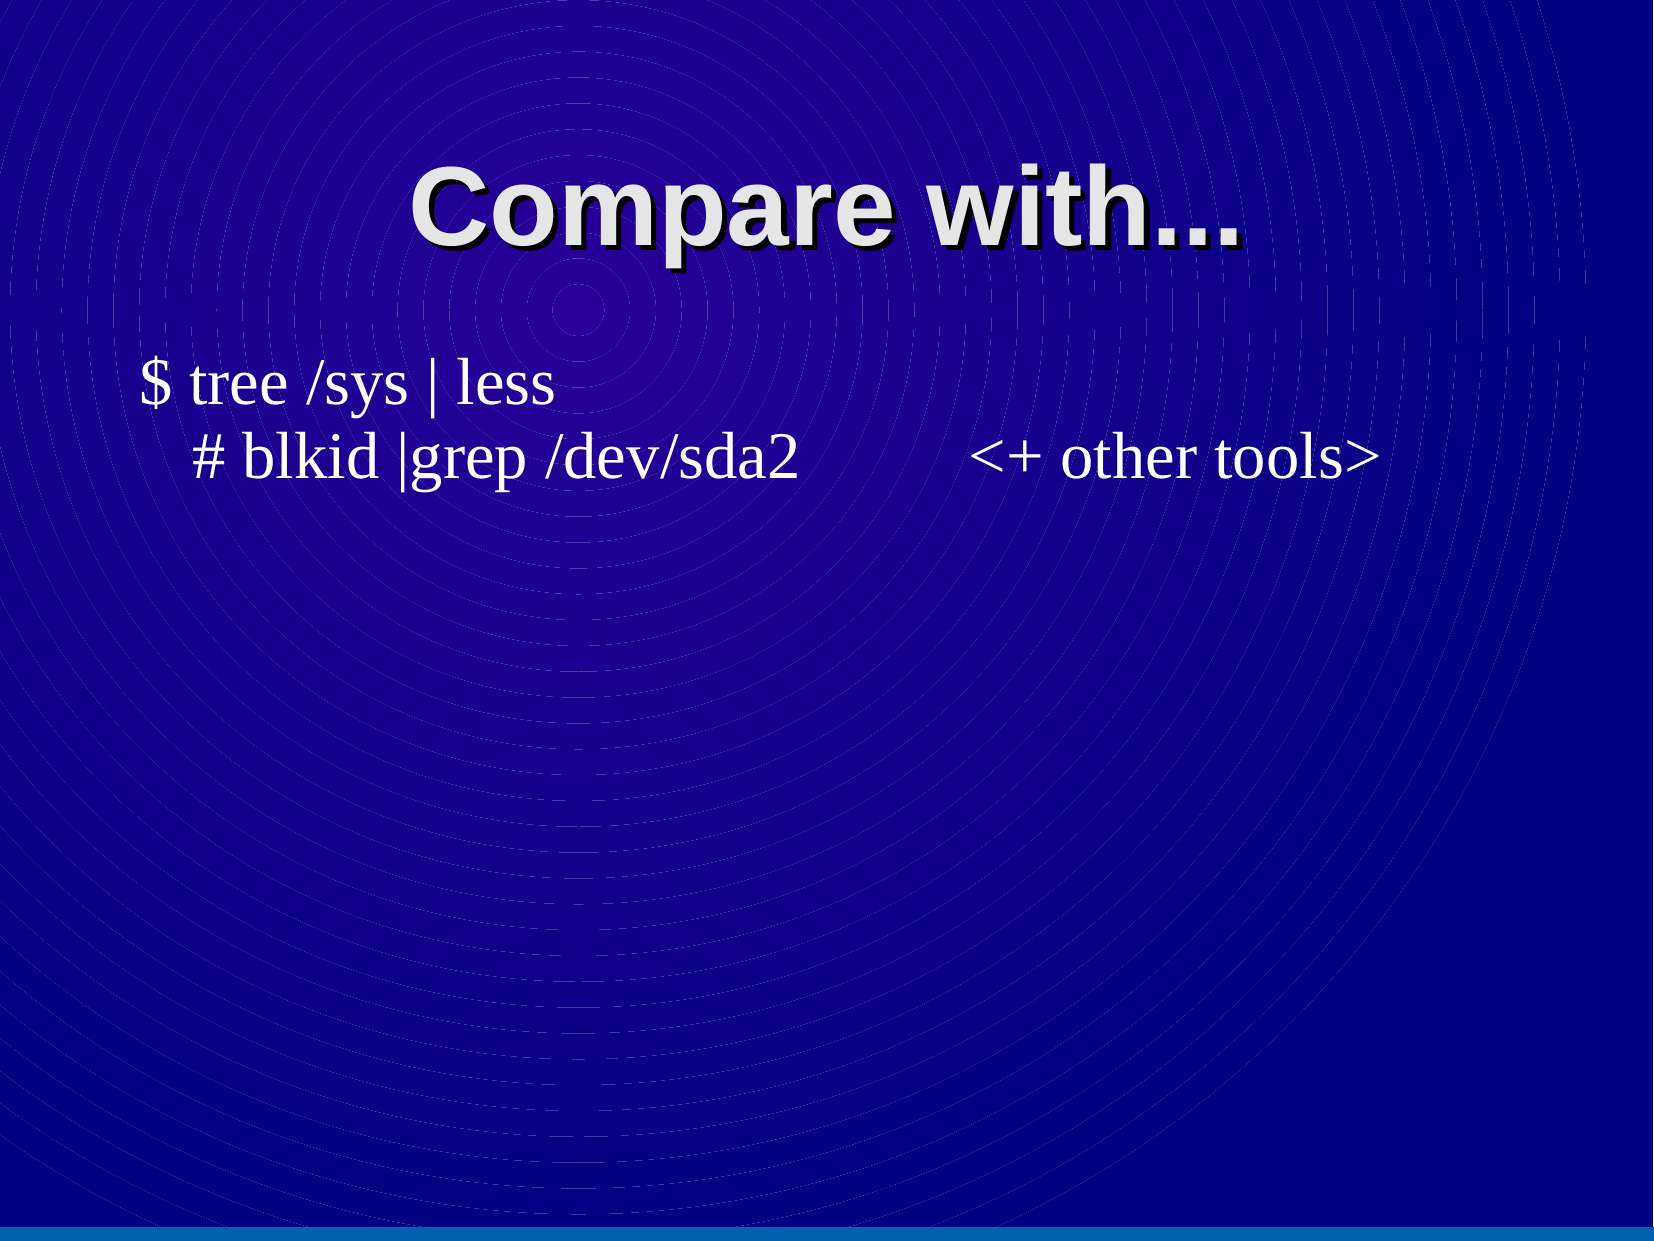

# Compare with...
$ tree /sys | less
# blkid |grep /dev/sda2 <+ other tools>